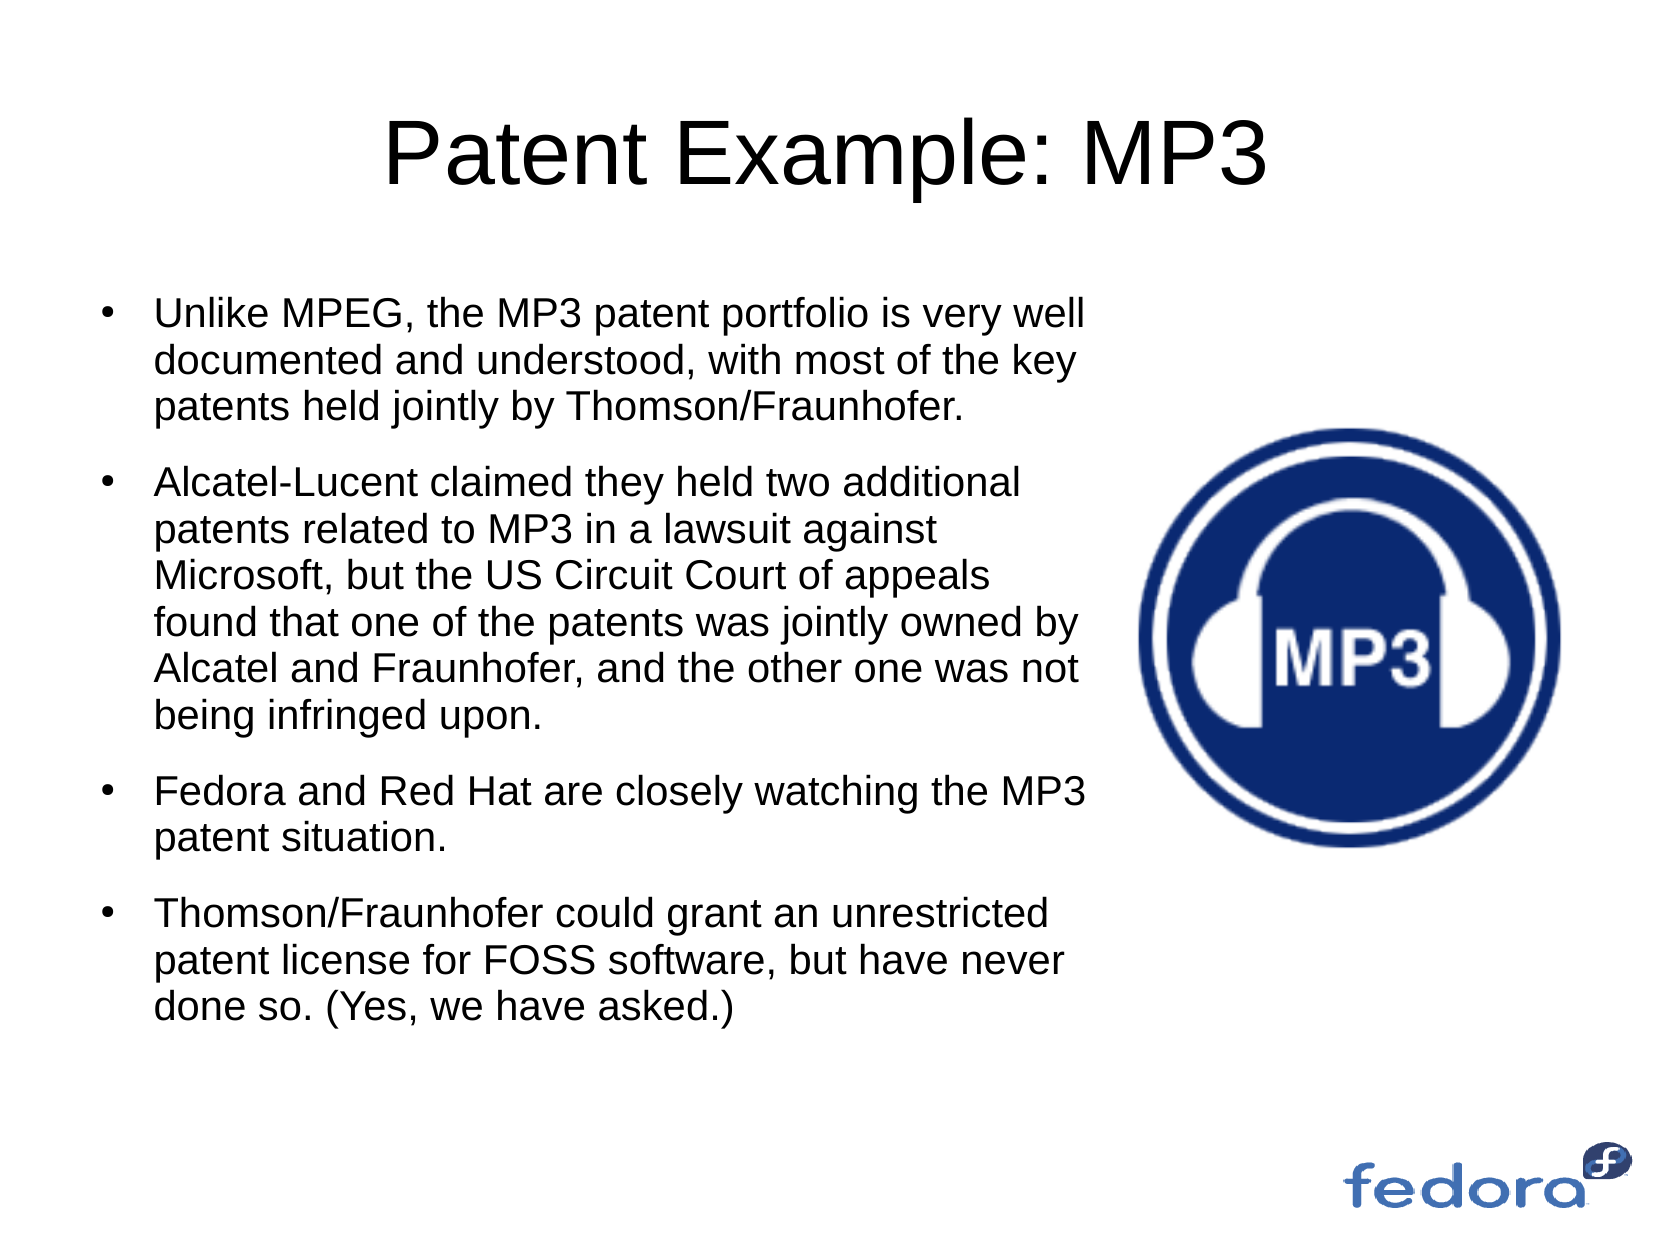

# Patent Example: MP3
Unlike MPEG, the MP3 patent portfolio is very well documented and understood, with most of the key patents held jointly by Thomson/Fraunhofer.
Alcatel-Lucent claimed they held two additional patents related to MP3 in a lawsuit against Microsoft, but the US Circuit Court of appeals found that one of the patents was jointly owned by Alcatel and Fraunhofer, and the other one was not being infringed upon.
Fedora and Red Hat are closely watching the MP3 patent situation.
Thomson/Fraunhofer could grant an unrestricted patent license for FOSS software, but have never done so. (Yes, we have asked.)